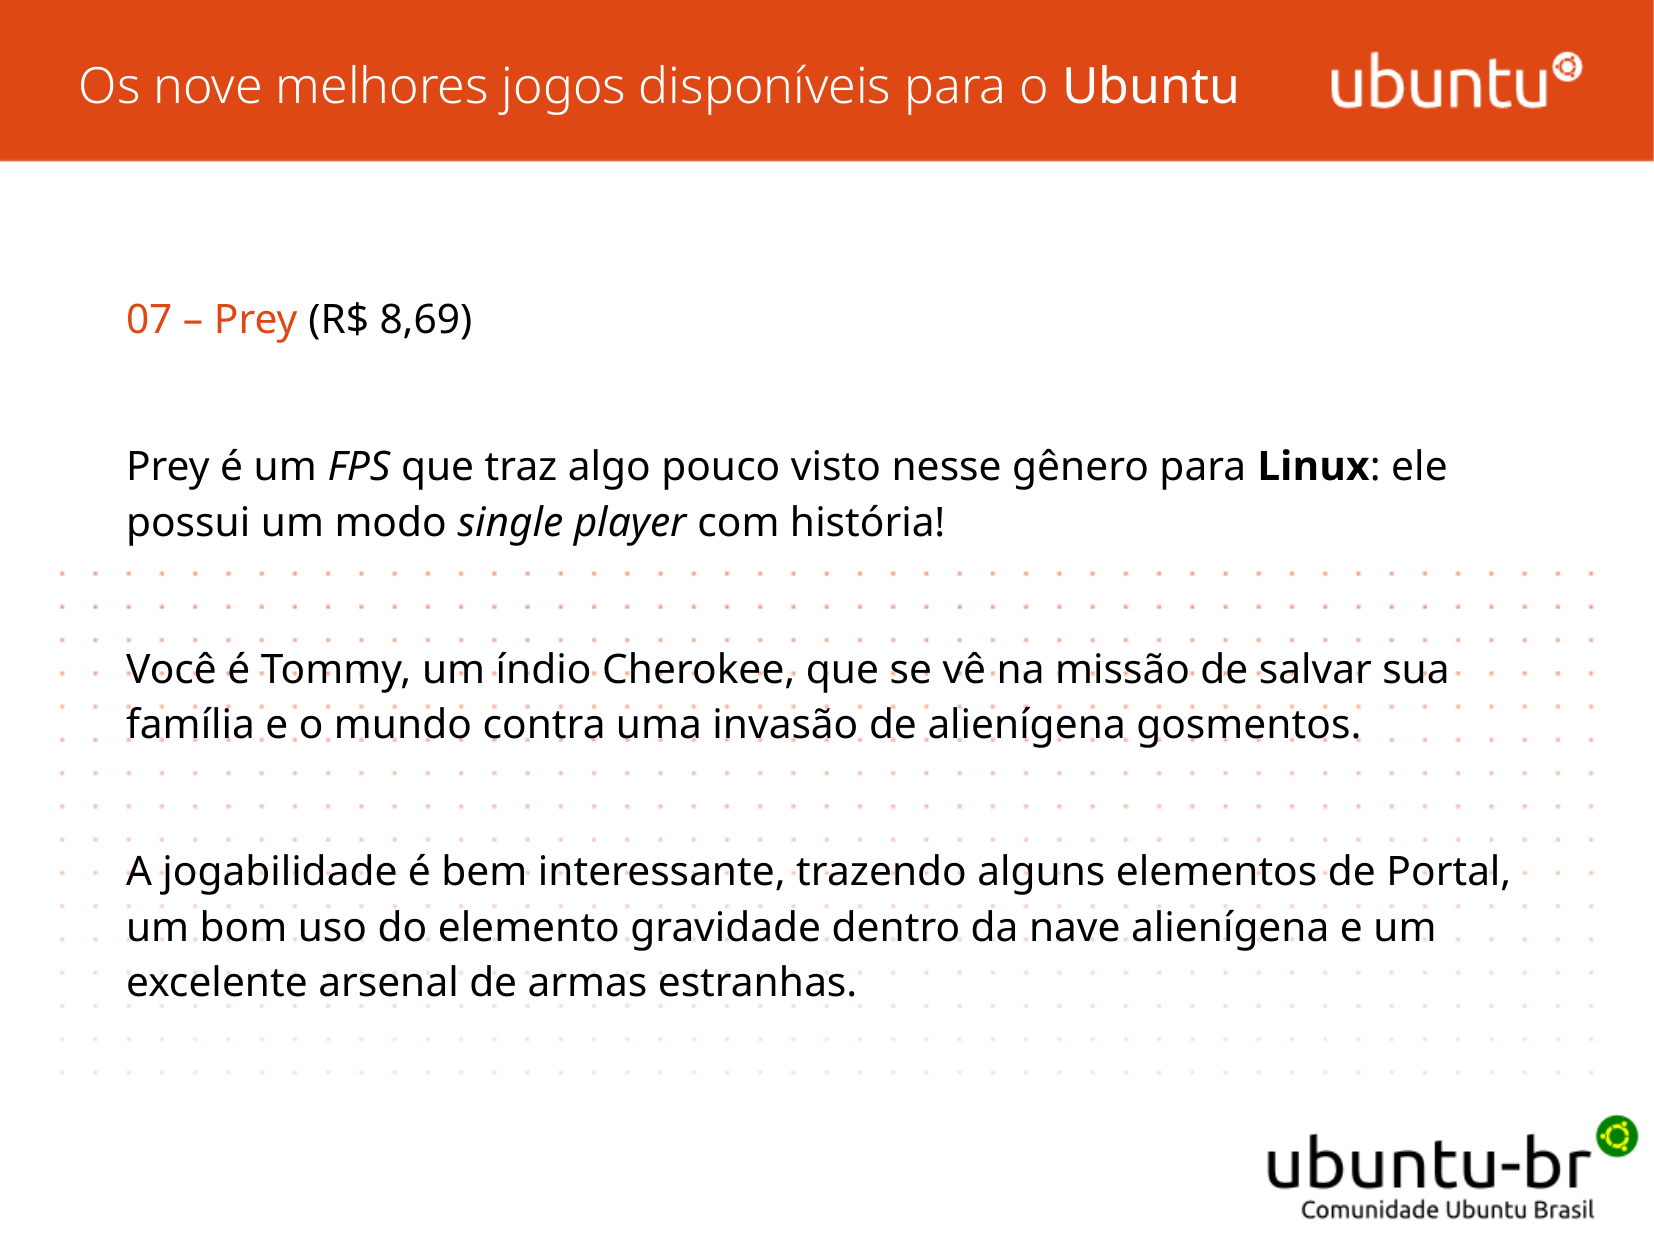

Os nove melhores jogos disponíveis para o Ubuntu
# 07 – Prey (R$ 8,69)
Prey é um FPS que traz algo pouco visto nesse gênero para Linux: ele possui um modo single player com história!
Você é Tommy, um índio Cherokee, que se vê na missão de salvar sua família e o mundo contra uma invasão de alienígena gosmentos.
A jogabilidade é bem interessante, trazendo alguns elementos de Portal, um bom uso do elemento gravidade dentro da nave alienígena e um excelente arsenal de armas estranhas.